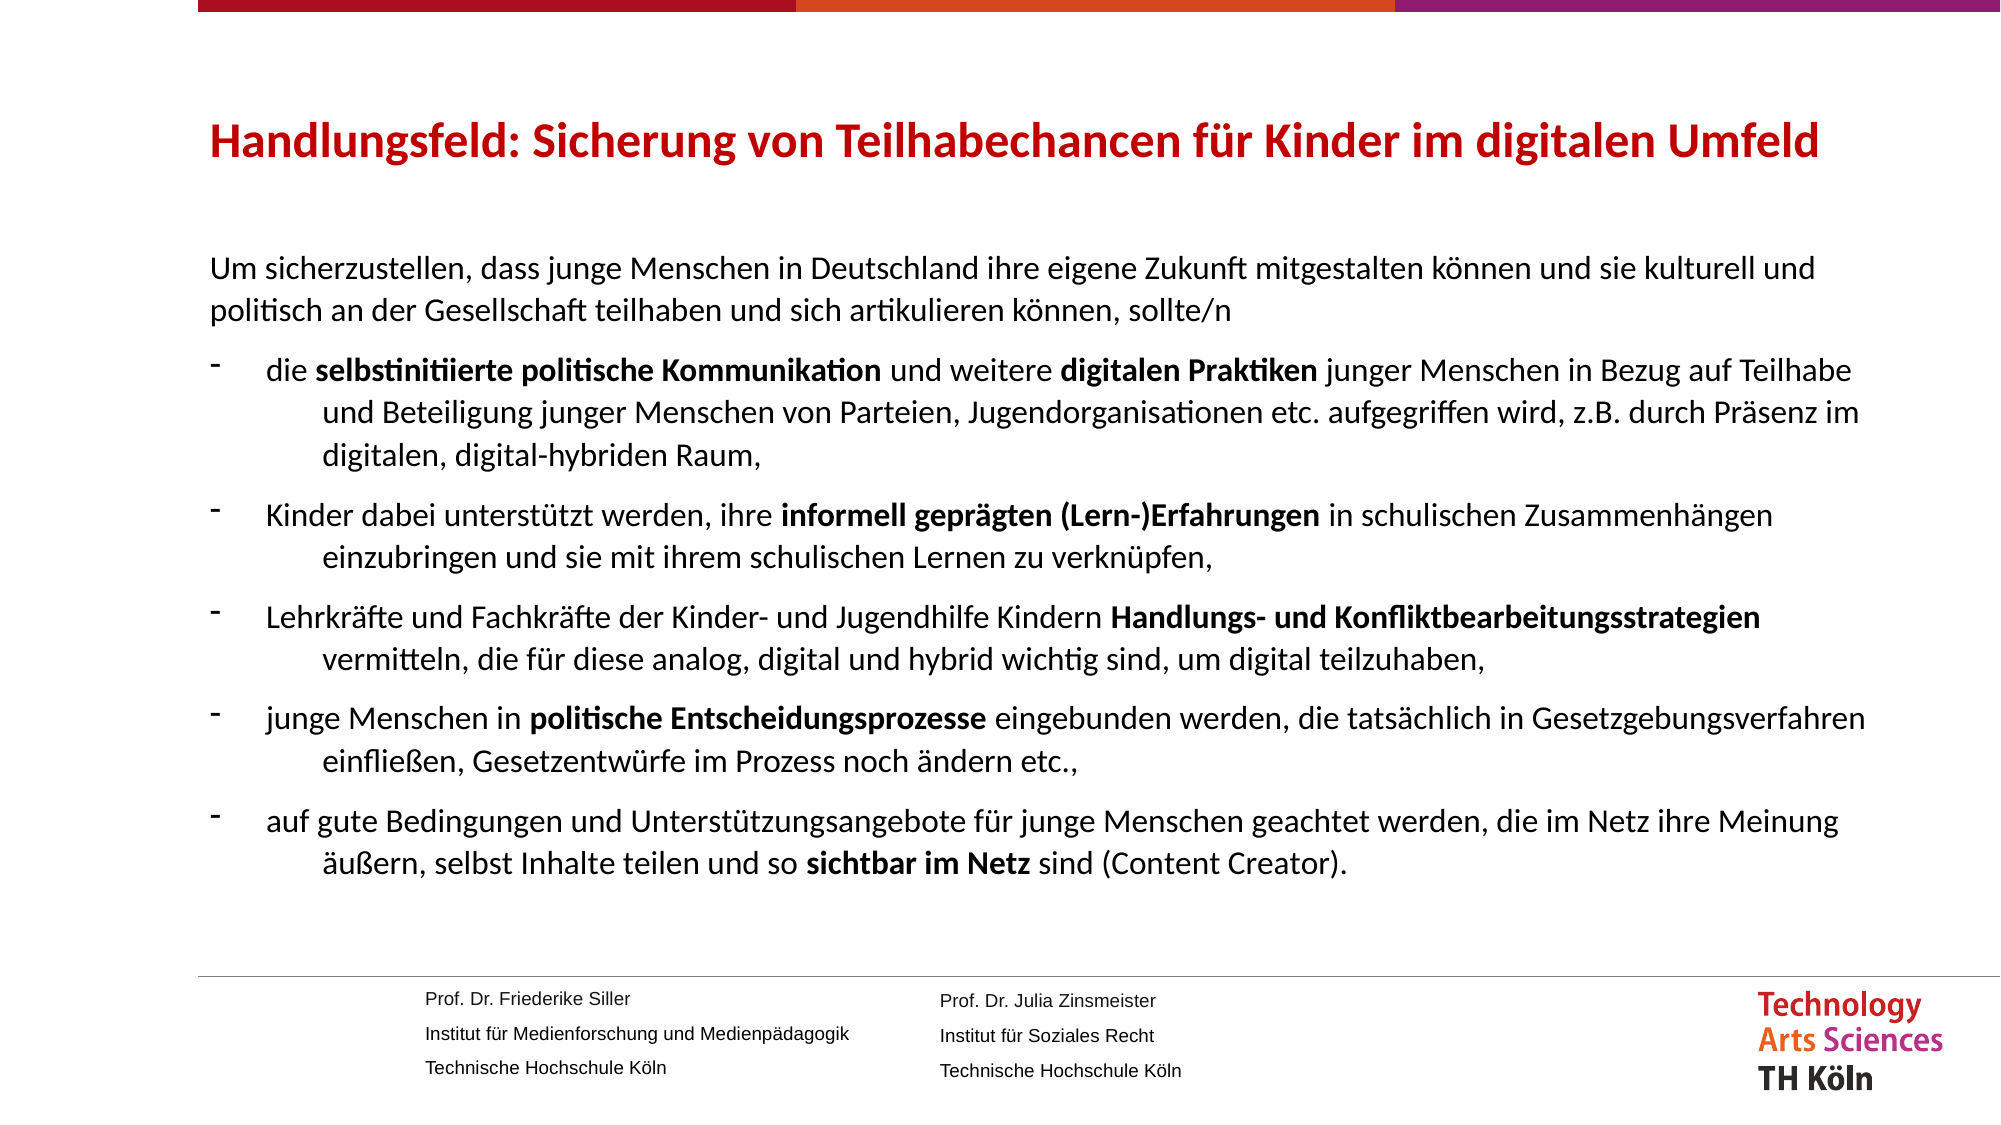

Handlungsfeld: Sicherung von Teilhabechancen für Kinder im digitalen Umfeld
Um sicherzustellen, dass junge Menschen in Deutschland ihre eigene Zukunft mitgestalten können und sie kulturell und politisch an der Gesellschaft teilhaben und sich artikulieren können, sollte/n
die selbstinitiierte politische Kommunikation und weitere digitalen Praktiken junger Menschen in Bezug auf Teilhabe und Beteiligung junger Menschen von Parteien, Jugendorganisationen etc. aufgegriffen wird, z.B. durch Präsenz im digitalen, digital-hybriden Raum,
Kinder dabei unterstützt werden, ihre informell geprägten (Lern-)Erfahrungen in schulischen Zusammenhängen einzubringen und sie mit ihrem schulischen Lernen zu verknüpfen,
Lehrkräfte und Fachkräfte der Kinder- und Jugendhilfe Kindern Handlungs- und Konfliktbearbeitungsstrategien vermitteln, die für diese analog, digital und hybrid wichtig sind, um digital teilzuhaben,
junge Menschen in politische Entscheidungsprozesse eingebunden werden, die tatsächlich in Gesetzgebungsverfahren einfließen, Gesetzentwürfe im Prozess noch ändern etc.,
auf gute Bedingungen und Unterstützungsangebote für junge Menschen geachtet werden, die im Netz ihre Meinung äußern, selbst Inhalte teilen und so sichtbar im Netz sind (Content Creator).